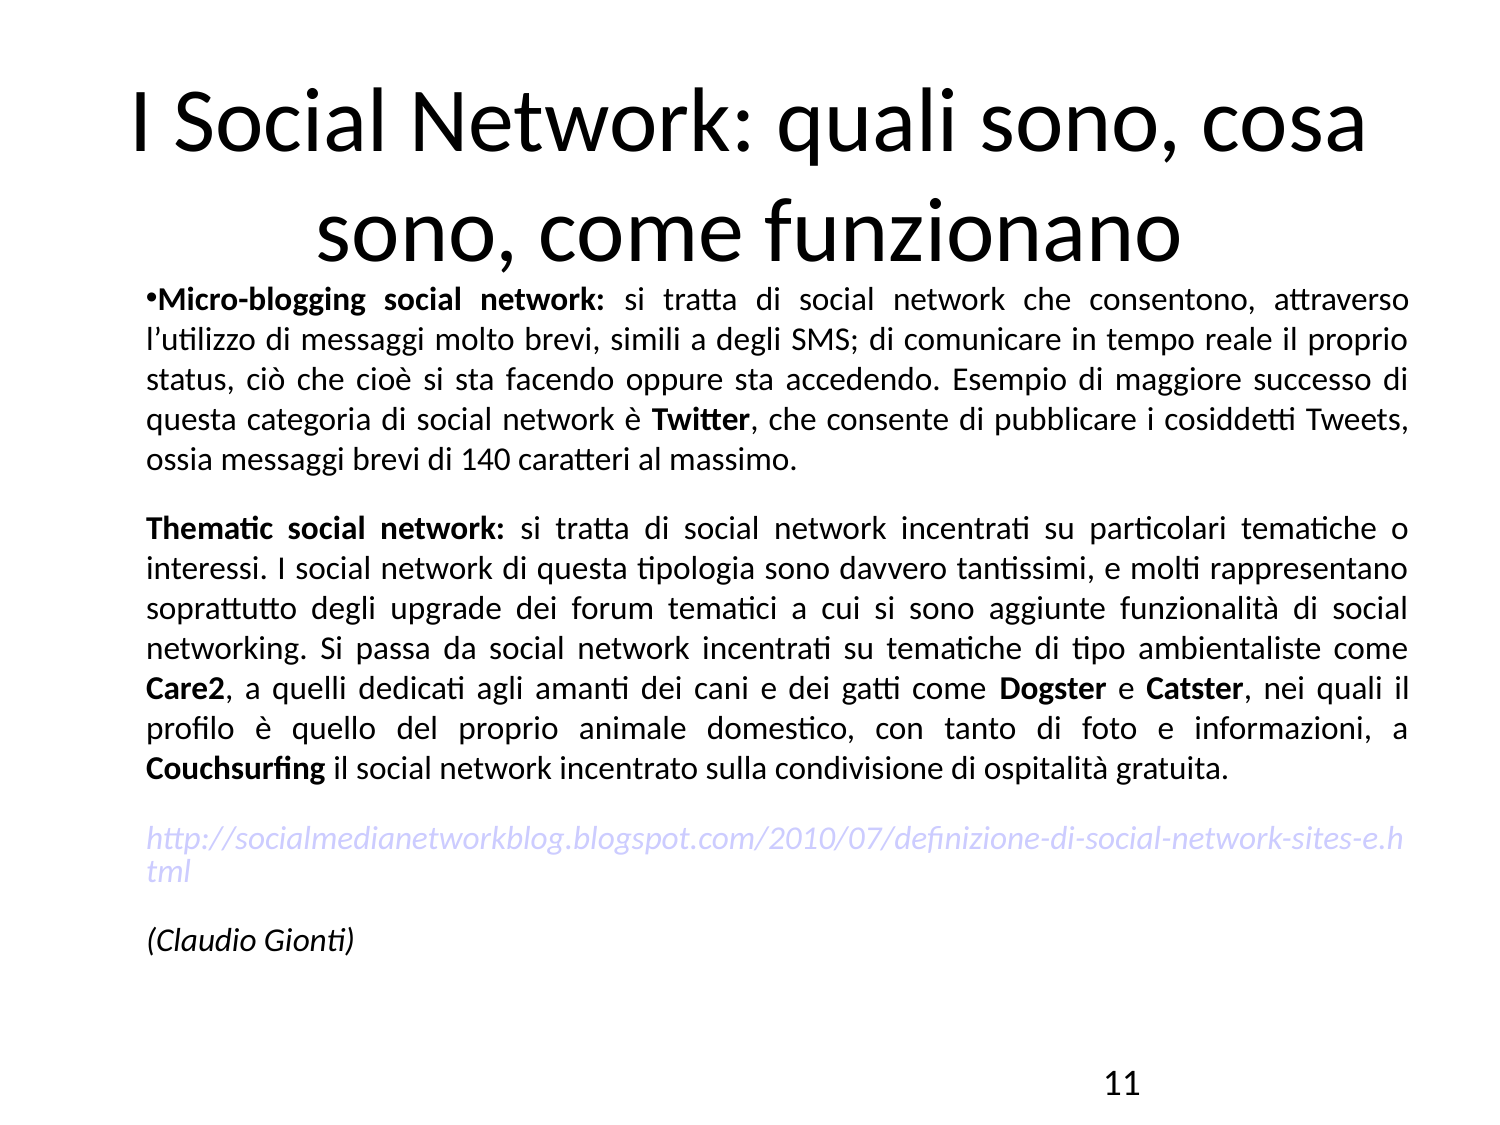

# I Social Network: quali sono, cosa sono, come funzionano
Micro-blogging social network: si tratta di social network che consentono, attraverso l’utilizzo di messaggi molto brevi, simili a degli SMS; di comunicare in tempo reale il proprio status, ciò che cioè si sta facendo oppure sta accedendo. Esempio di maggiore successo di questa categoria di social network è Twitter, che consente di pubblicare i cosiddetti Tweets, ossia messaggi brevi di 140 caratteri al massimo.
Thematic social network: si tratta di social network incentrati su particolari tematiche o interessi. I social network di questa tipologia sono davvero tantissimi, e molti rappresentano soprattutto degli upgrade dei forum tematici a cui si sono aggiunte funzionalità di social networking. Si passa da social network incentrati su tematiche di tipo ambientaliste come Care2, a quelli dedicati agli amanti dei cani e dei gatti come Dogster e Catster, nei quali il profilo è quello del proprio animale domestico, con tanto di foto e informazioni, a Couchsurfing il social network incentrato sulla condivisione di ospitalità gratuita.
http://socialmedianetworkblog.blogspot.com/2010/07/definizione-di-social-network-sites-e.html
(Claudio Gionti)